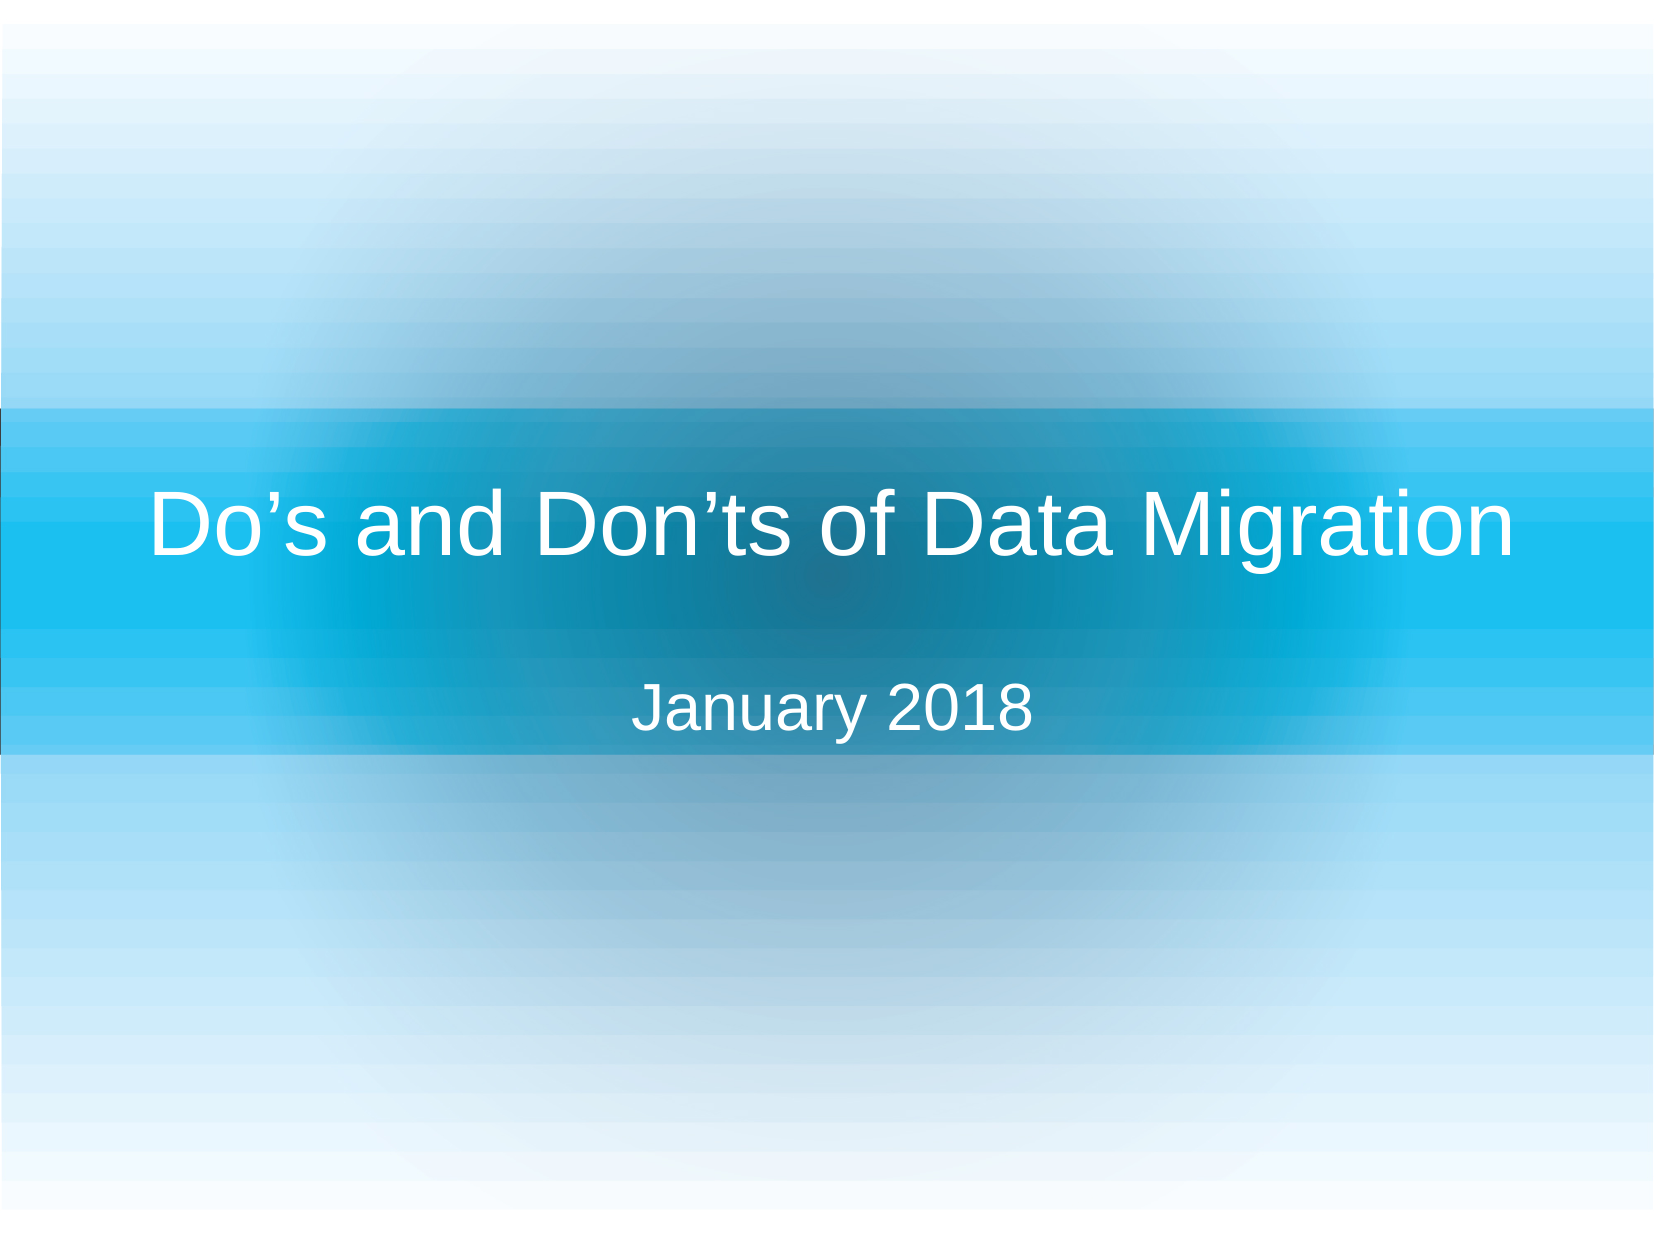

# Do’s and Don’ts of Data Migration
January 2018